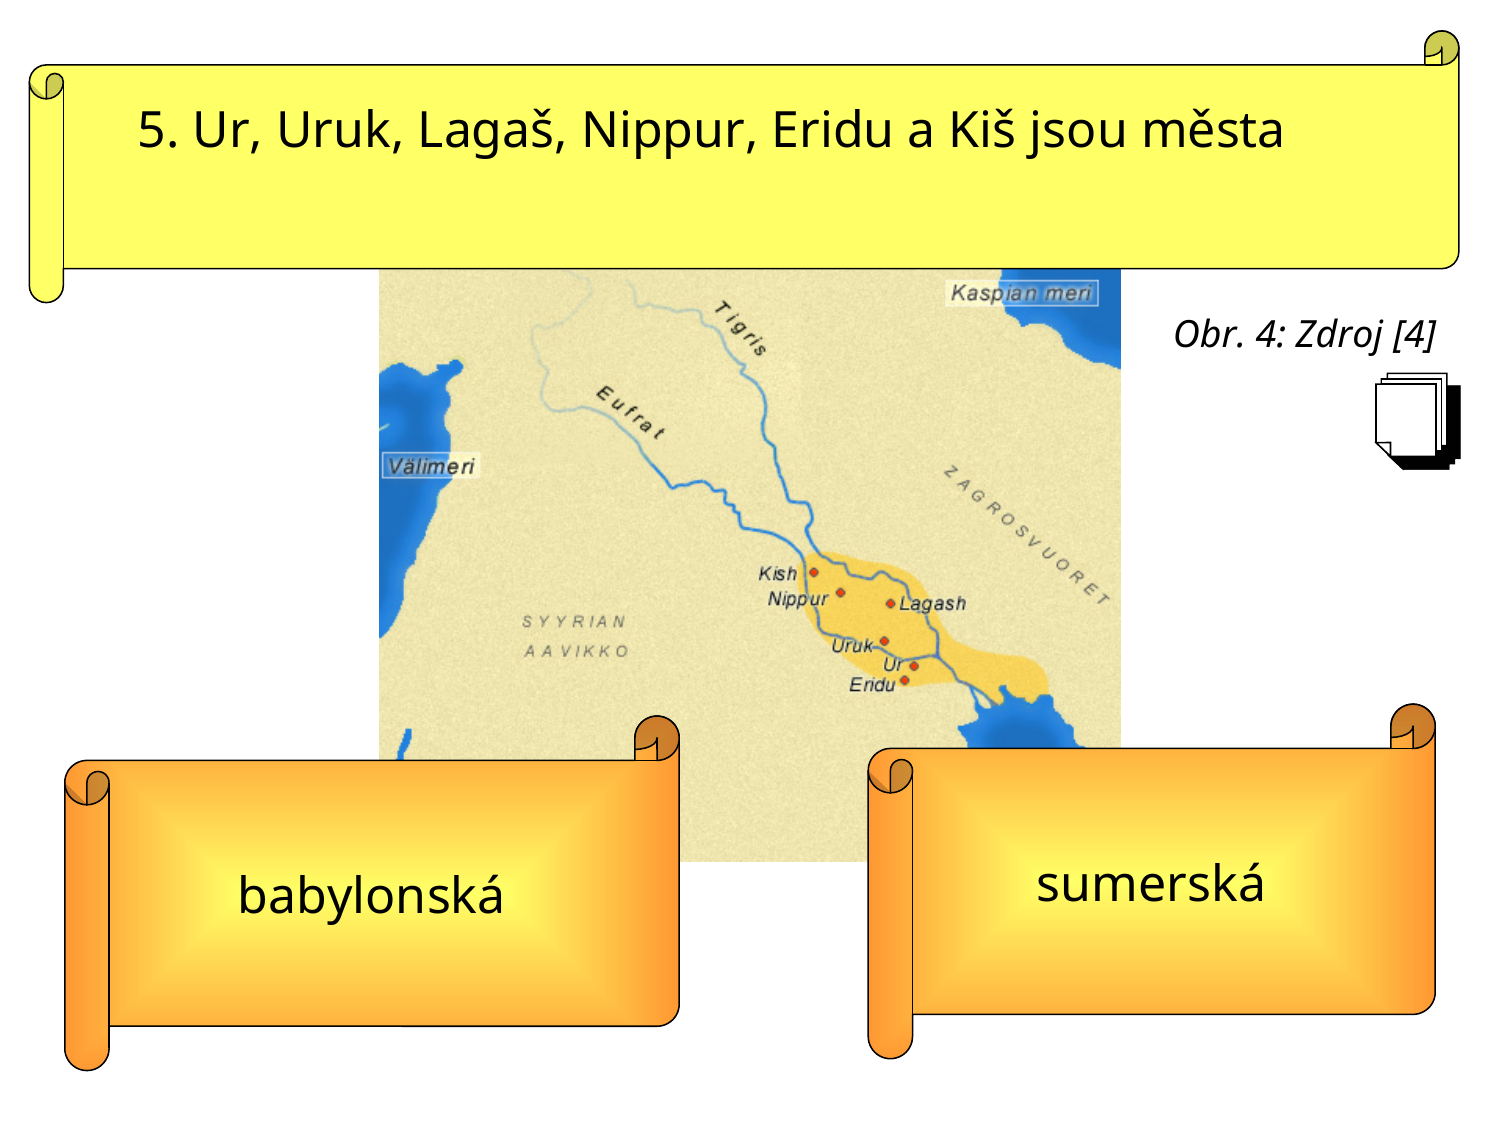

5. Ur, Uruk, Lagaš, Nippur, Eridu a Kiš jsou města
Obr. 4: Zdroj [4]
sumerská
babylonská